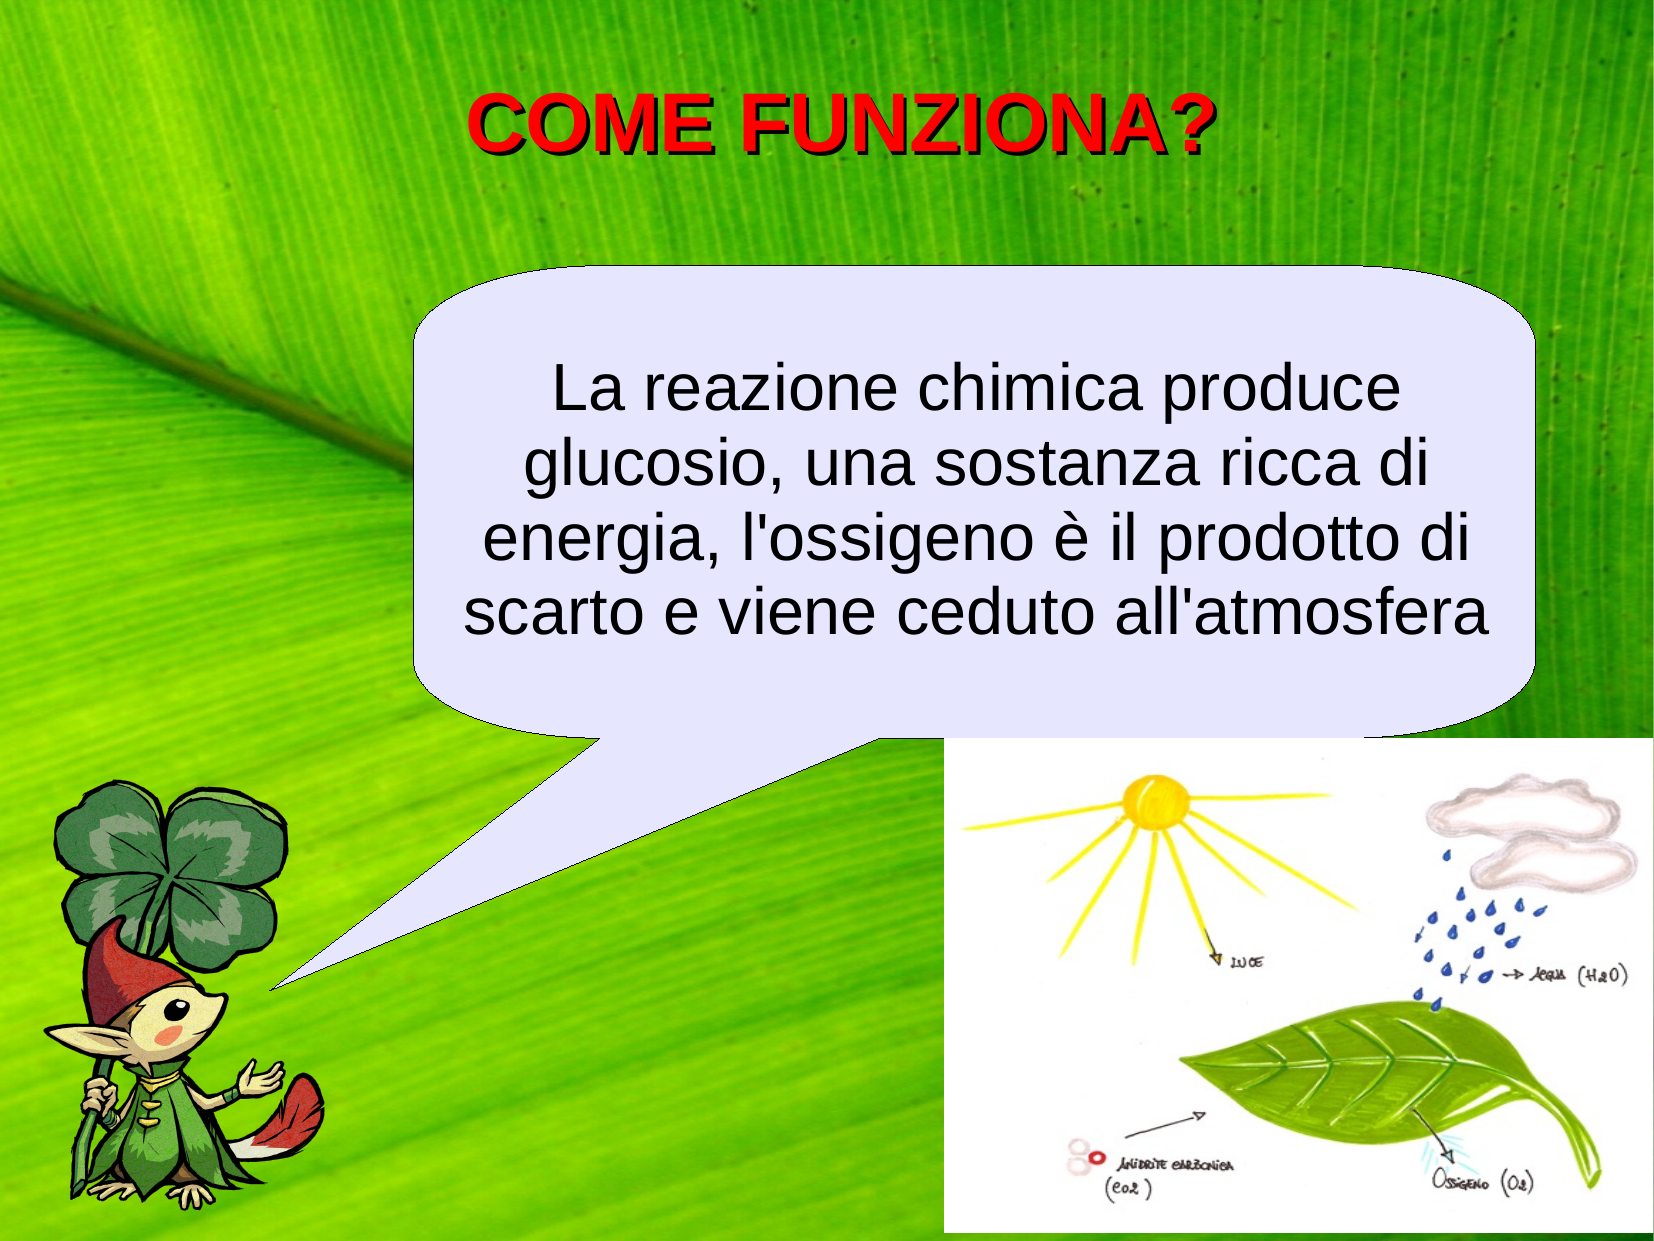

COME FUNZIONA?
La reazione chimica produce glucosio, una sostanza ricca di energia, l'ossigeno è il prodotto di scarto e viene ceduto all'atmosfera